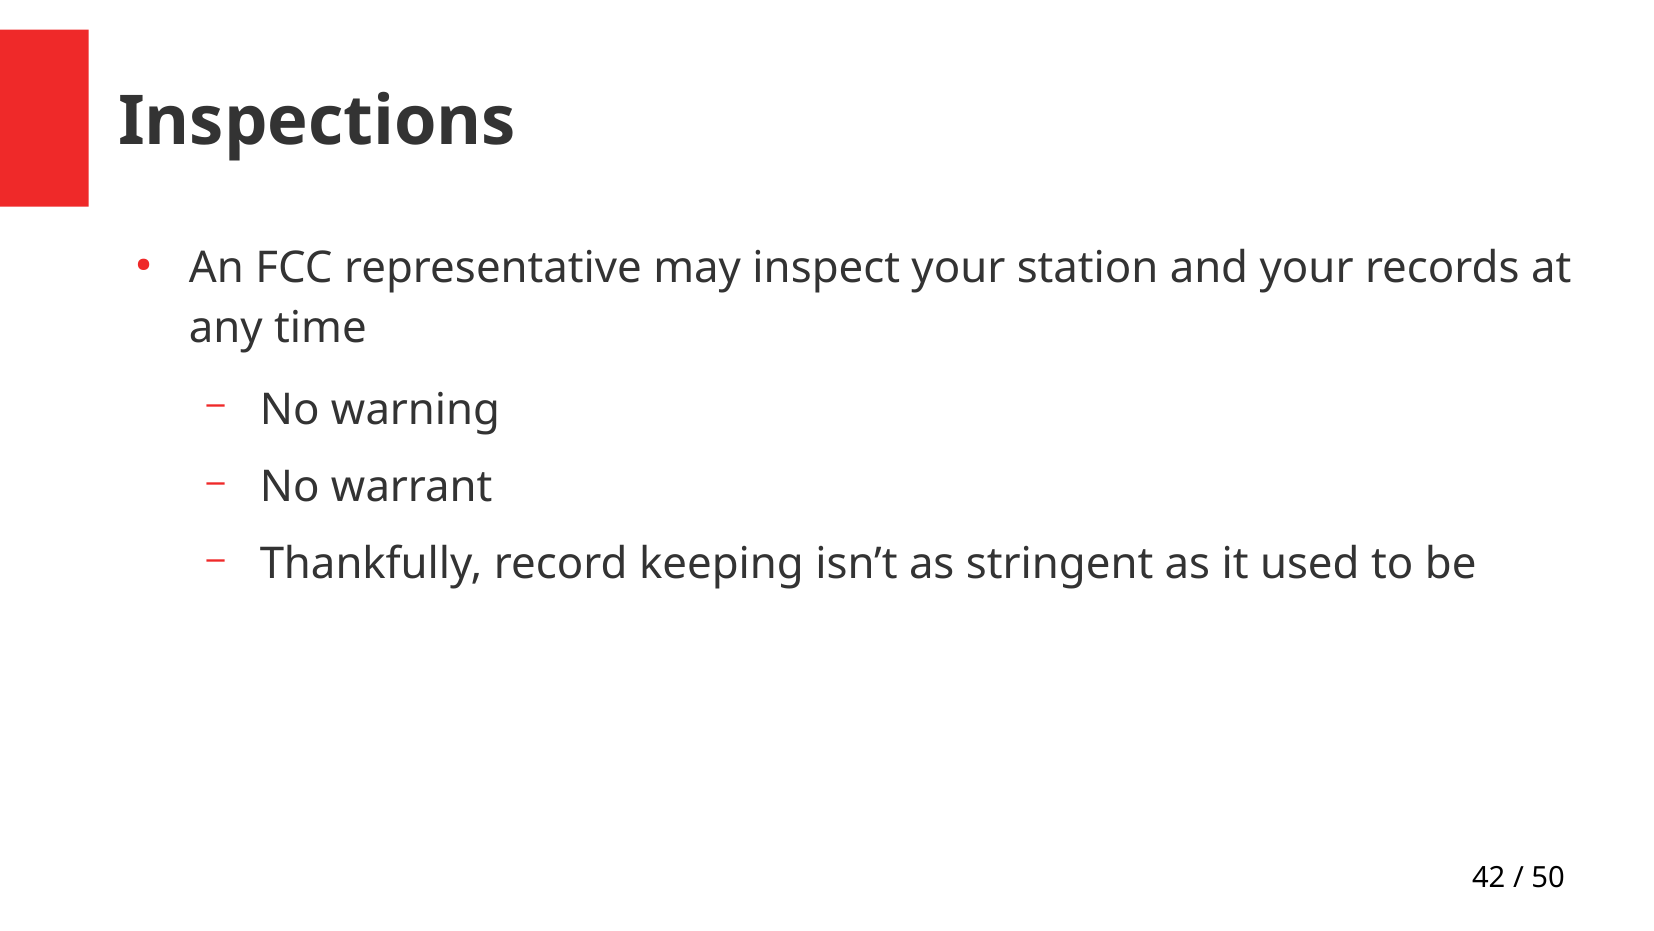

# Inspections
An FCC representative may inspect your station and your records at any time
No warning
No warrant
Thankfully, record keeping isn’t as stringent as it used to be
42